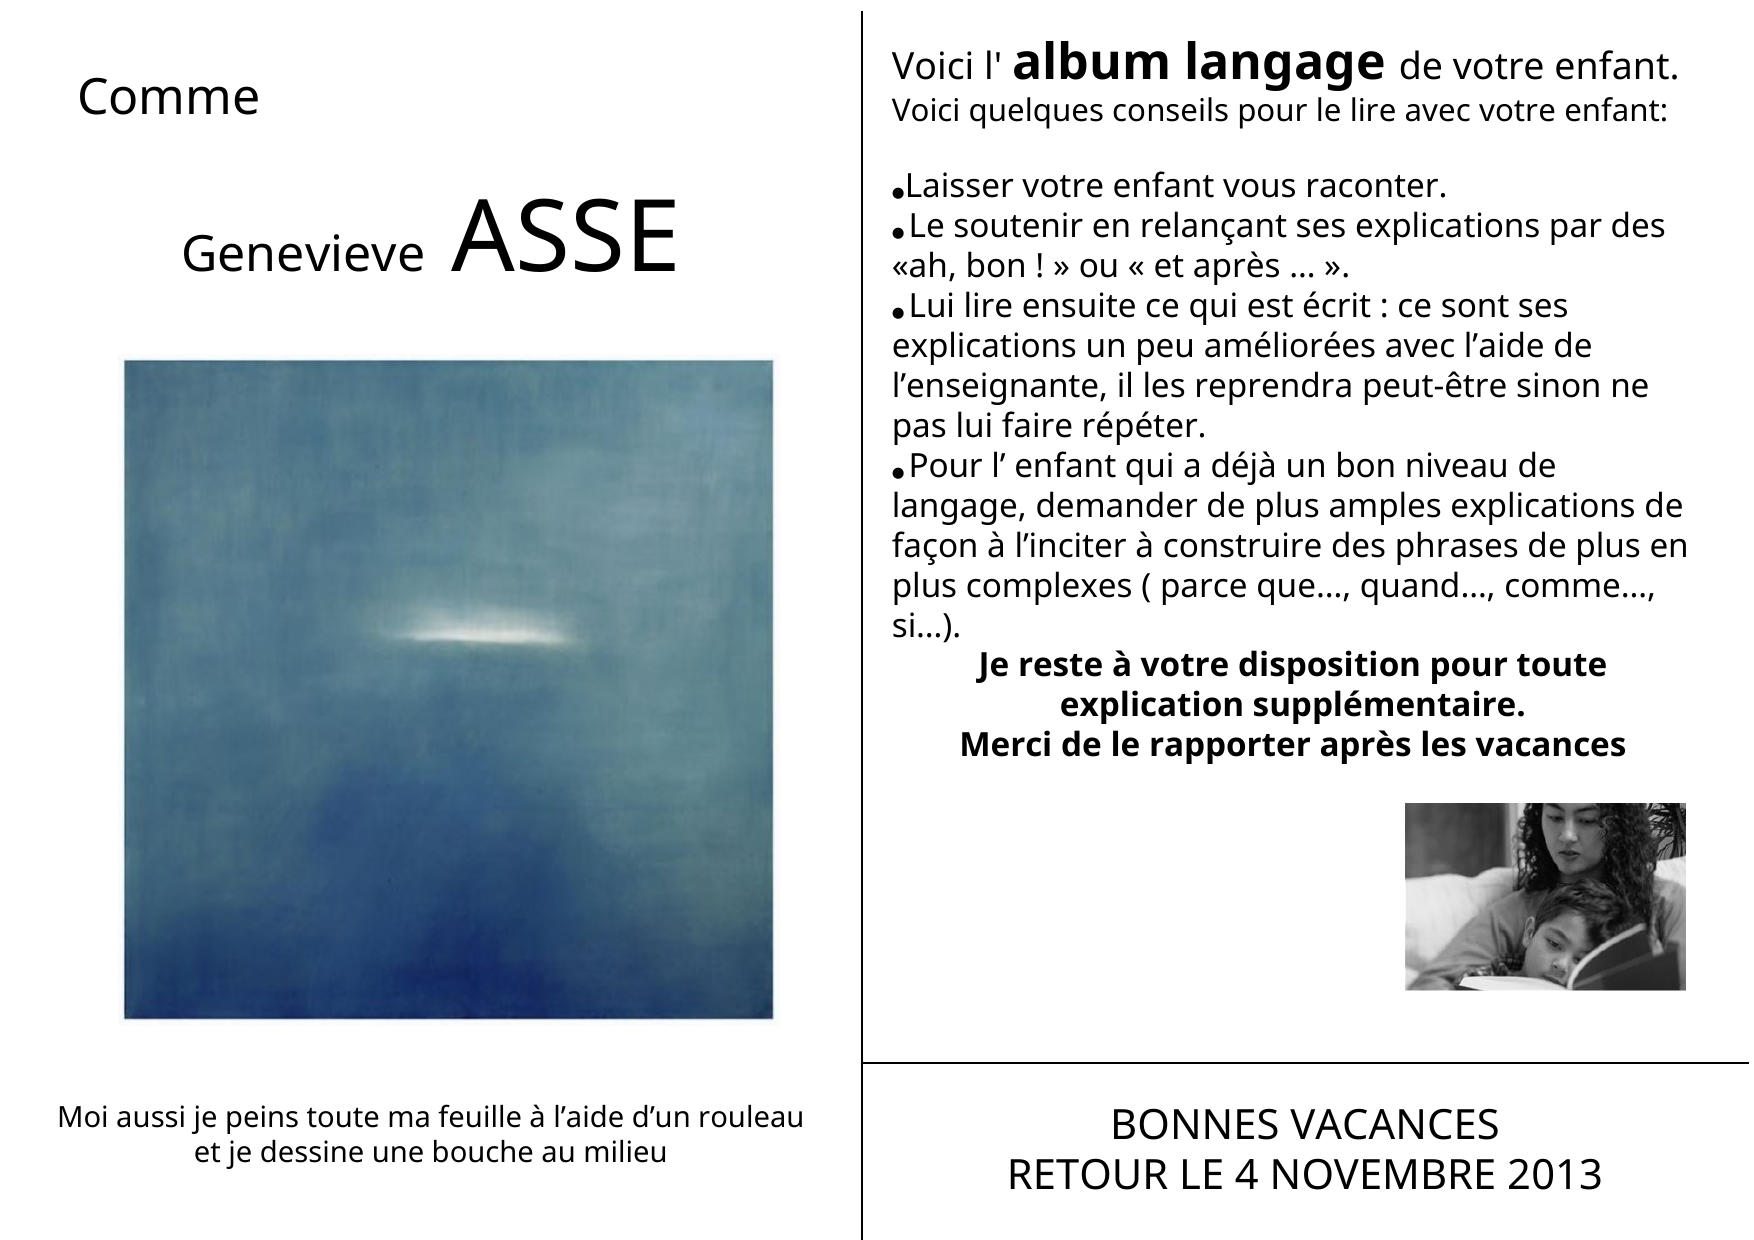

Voici l' album langage de votre enfant.
Voici quelques conseils pour le lire avec votre enfant:
●Laisser votre enfant vous raconter.
● Le soutenir en relançant ses explications par des «ah, bon ! » ou « et après … ».
● Lui lire ensuite ce qui est écrit : ce sont ses
explications un peu améliorées avec l’aide de
l’enseignante, il les reprendra peut-être sinon ne
pas lui faire répéter.
● Pour l’ enfant qui a déjà un bon niveau de
langage, demander de plus amples explications de façon à l’inciter à construire des phrases de plus en plus complexes ( parce que…, quand…, comme…, si…).
Je reste à votre disposition pour toute explication supplémentaire.
Merci de le rapporter après les vacances
Comme
Genevieve ASSE
Moi aussi je peins toute ma feuille à l’aide d’un rouleau et je dessine une bouche au milieu
BONNES VACANCES
RETOUR LE 4 NOVEMBRE 2013